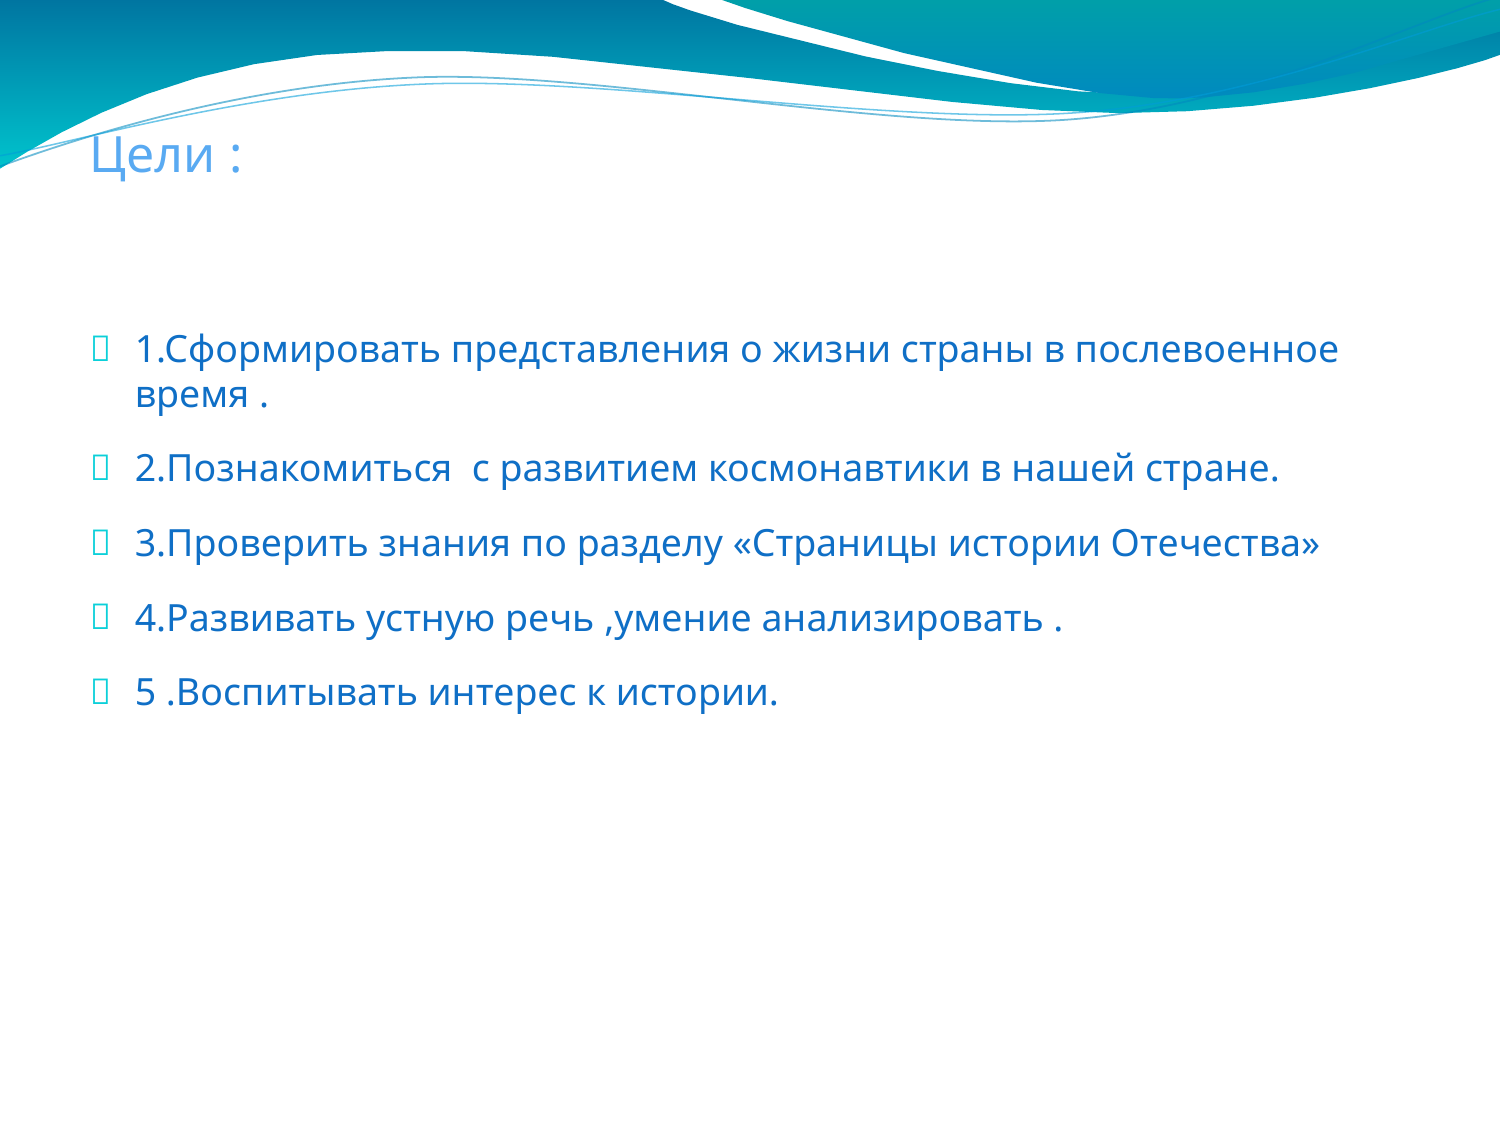

# Цели :
1.Сформировать представления о жизни страны в послевоенное время .
2.Познакомиться с развитием космонавтики в нашей стране.
3.Проверить знания по разделу «Страницы истории Отечества»
4.Развивать устную речь ,умение анализировать .
5 .Воспитывать интерес к истории.